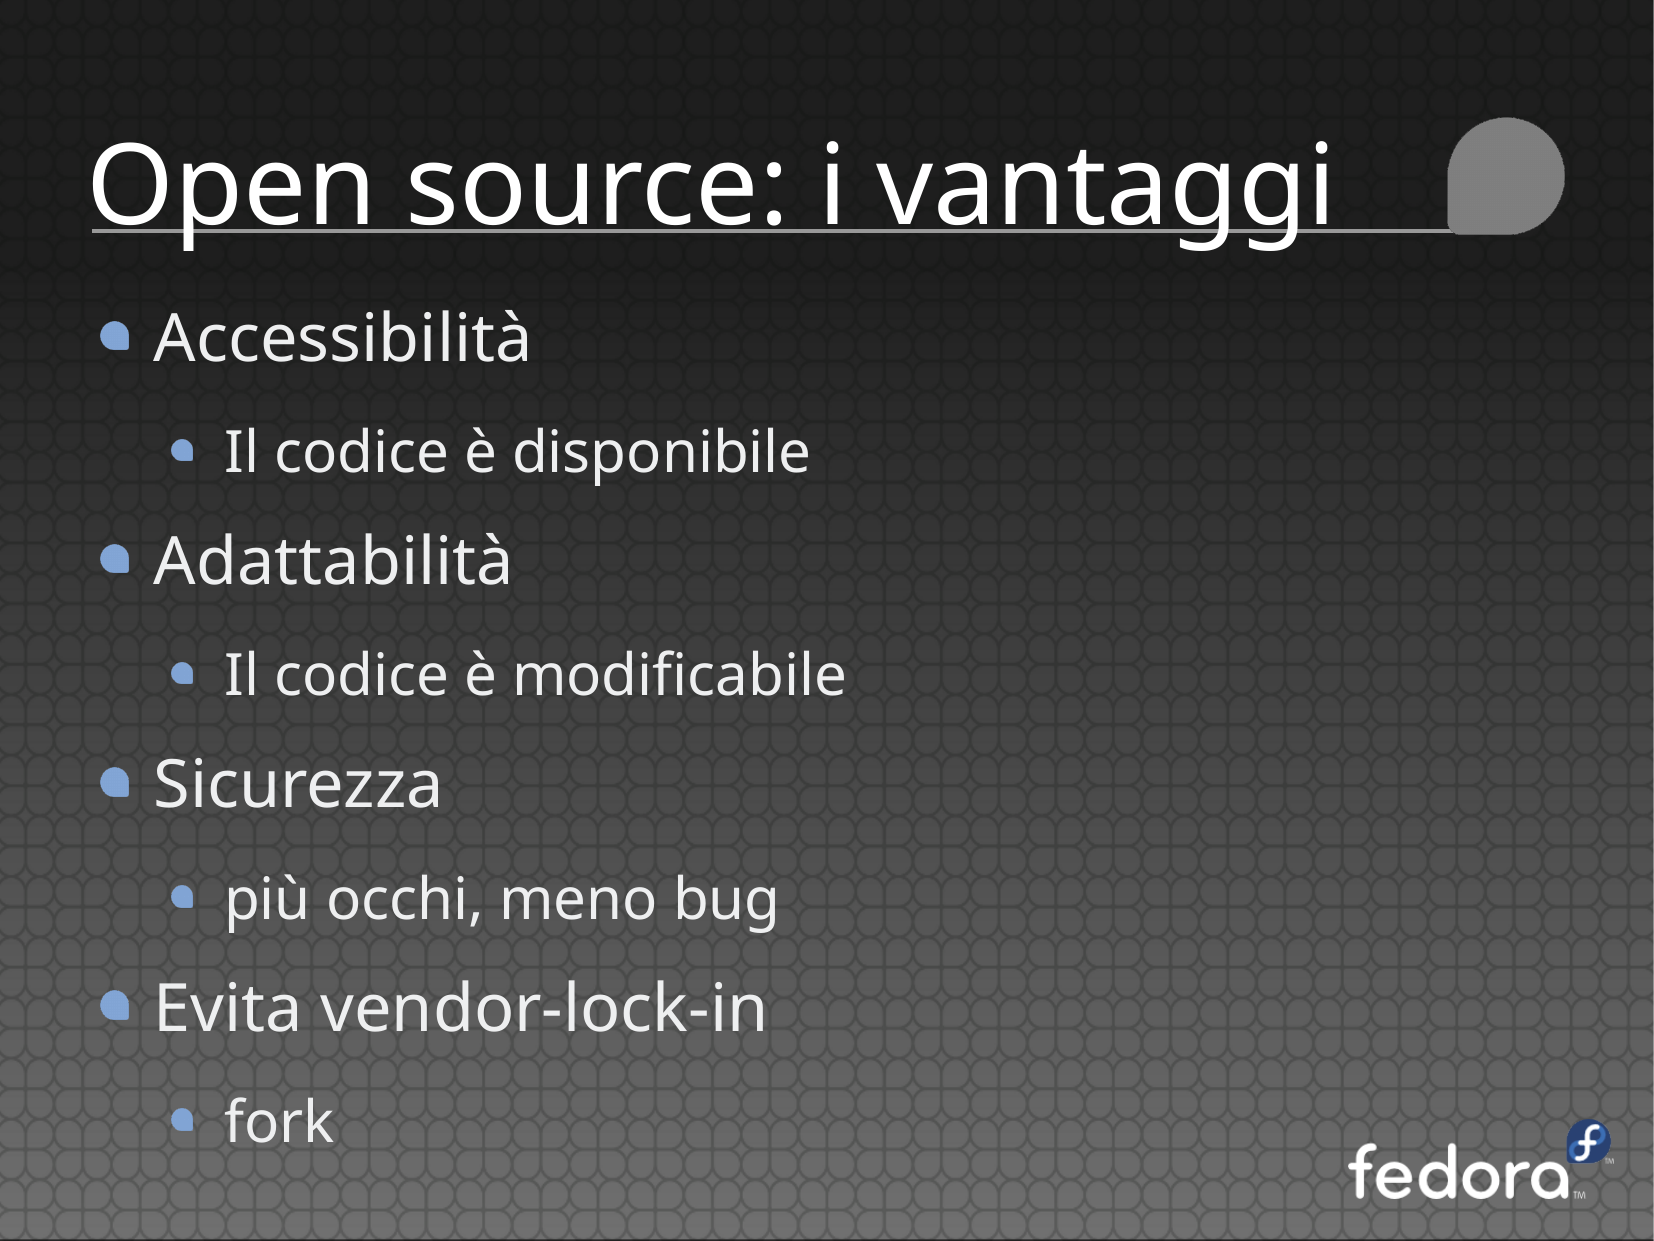

# Open source: i vantaggi
Accessibilità
Il codice è disponibile
Adattabilità
Il codice è modificabile
Sicurezza
più occhi, meno bug
Evita vendor-lock-in
fork